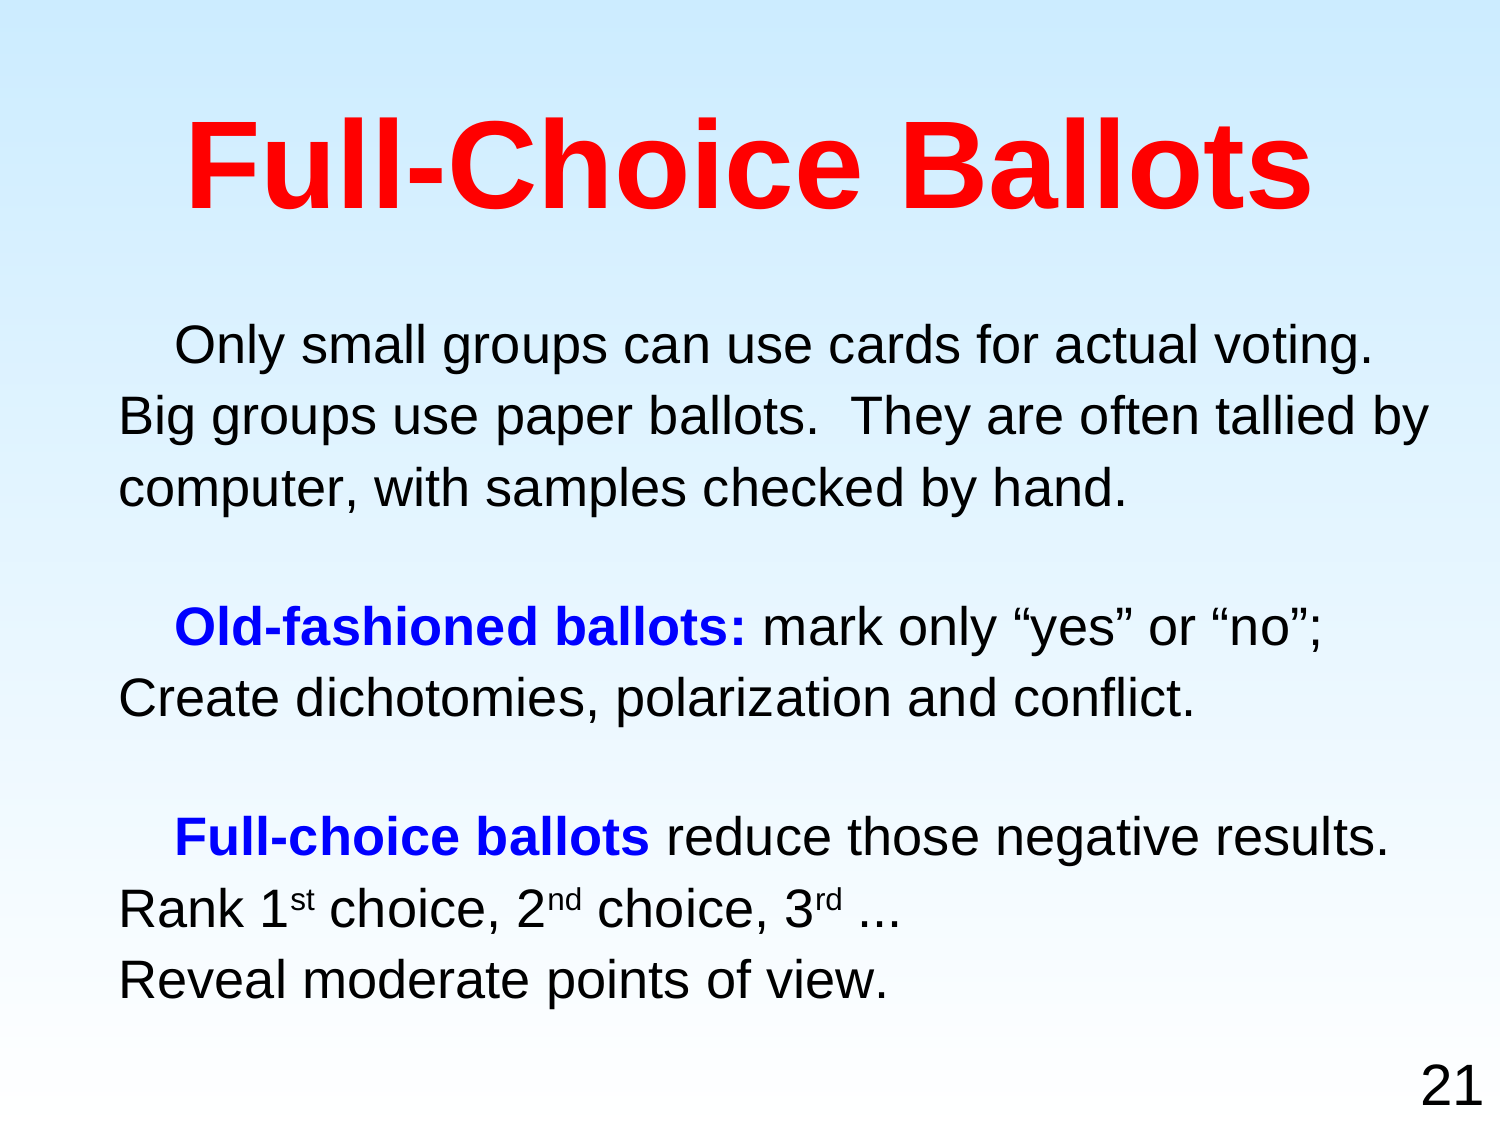

# Full-Choice Ballots
Only small groups can use cards for actual voting.
Big groups use paper ballots. They are often tallied by computer, with samples checked by hand.
Old-fashioned ballots: mark only “yes” or “no”;
Create dichotomies, polarization and conflict.
Full-choice ballots reduce those negative results.
Rank 1st choice, 2nd choice, 3rd ...
Reveal moderate points of view.